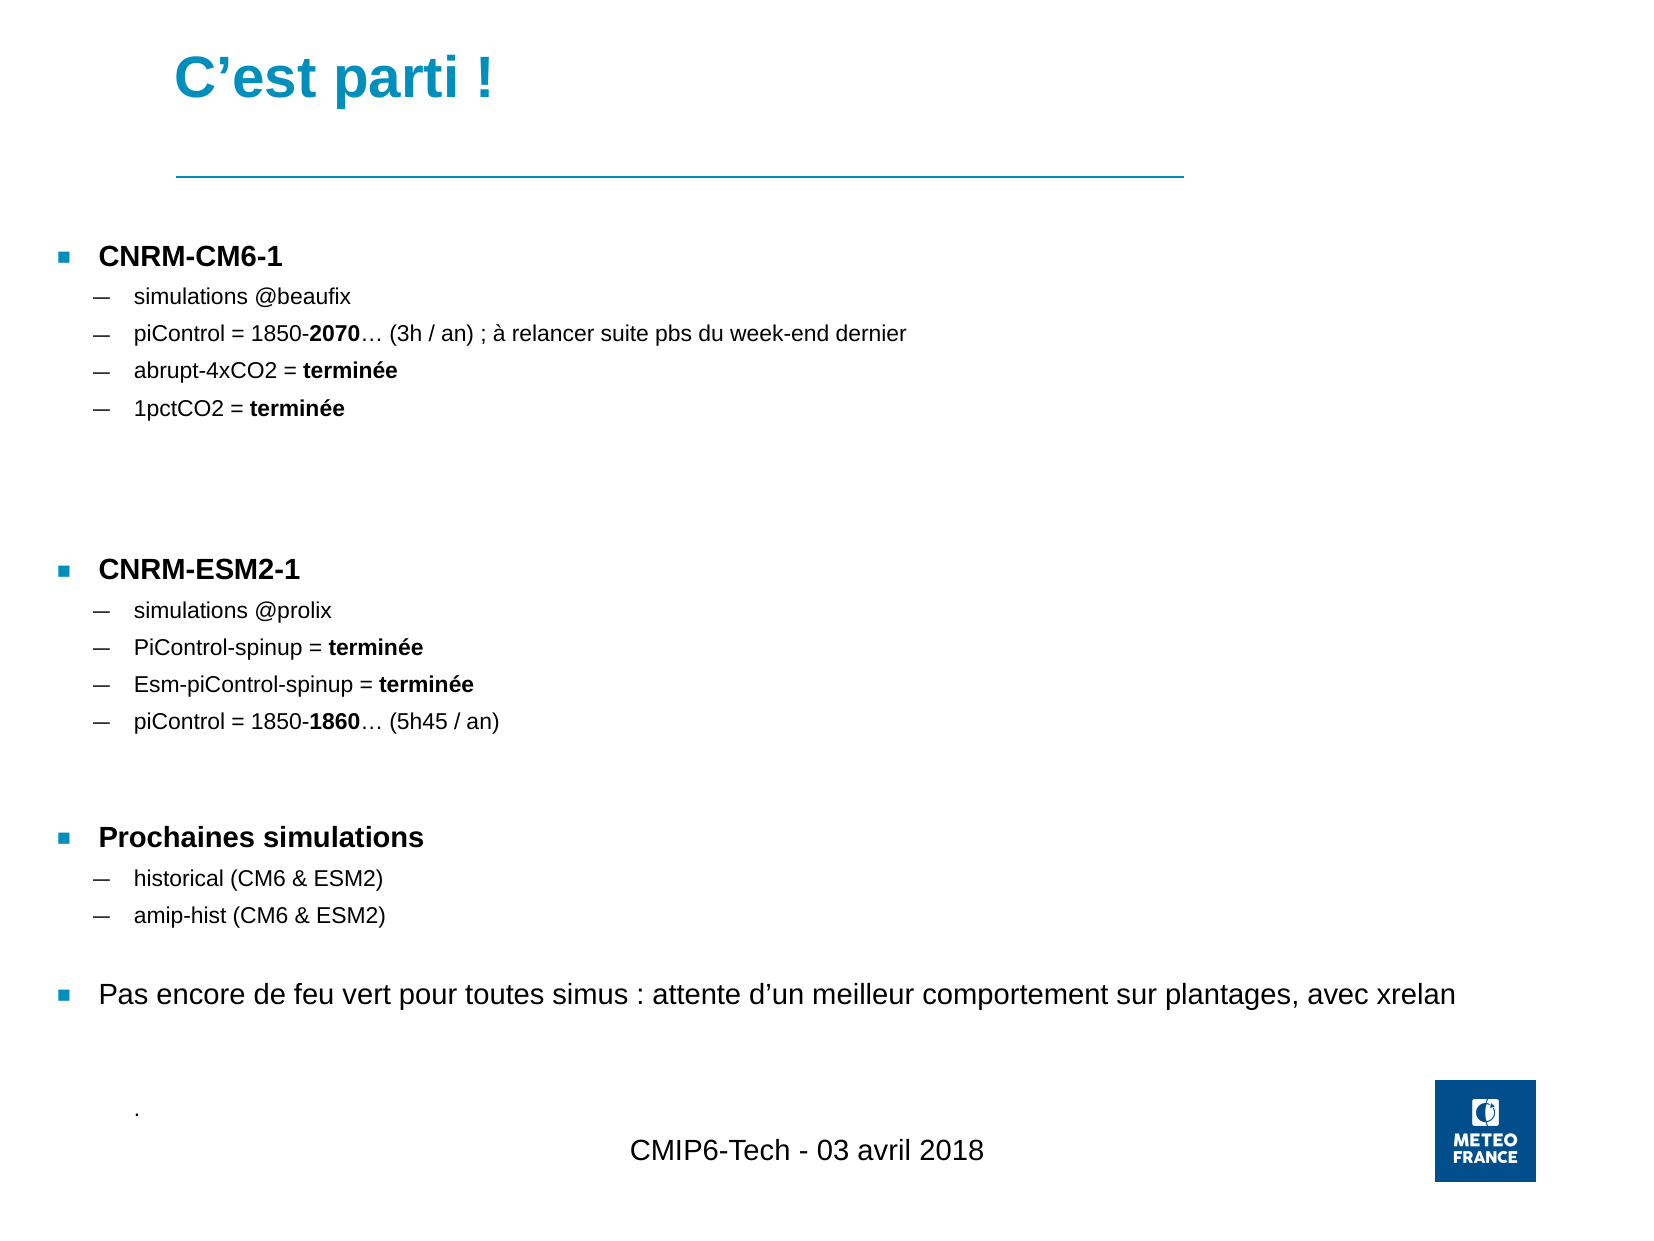

# C’est parti !
CNRM-CM6-1
simulations @beaufix
piControl = 1850-2070… (3h / an) ; à relancer suite pbs du week-end dernier
abrupt-4xCO2 = terminée
1pctCO2 = terminée
CNRM-ESM2-1
simulations @prolix
PiControl-spinup = terminée
Esm-piControl-spinup = terminée
piControl = 1850-1860… (5h45 / an)
Prochaines simulations
historical (CM6 & ESM2)
amip-hist (CM6 & ESM2)
Pas encore de feu vert pour toutes simus : attente d’un meilleur comportement sur plantages, avec xrelan
.
CMIP6-Tech - 03 avril 2018